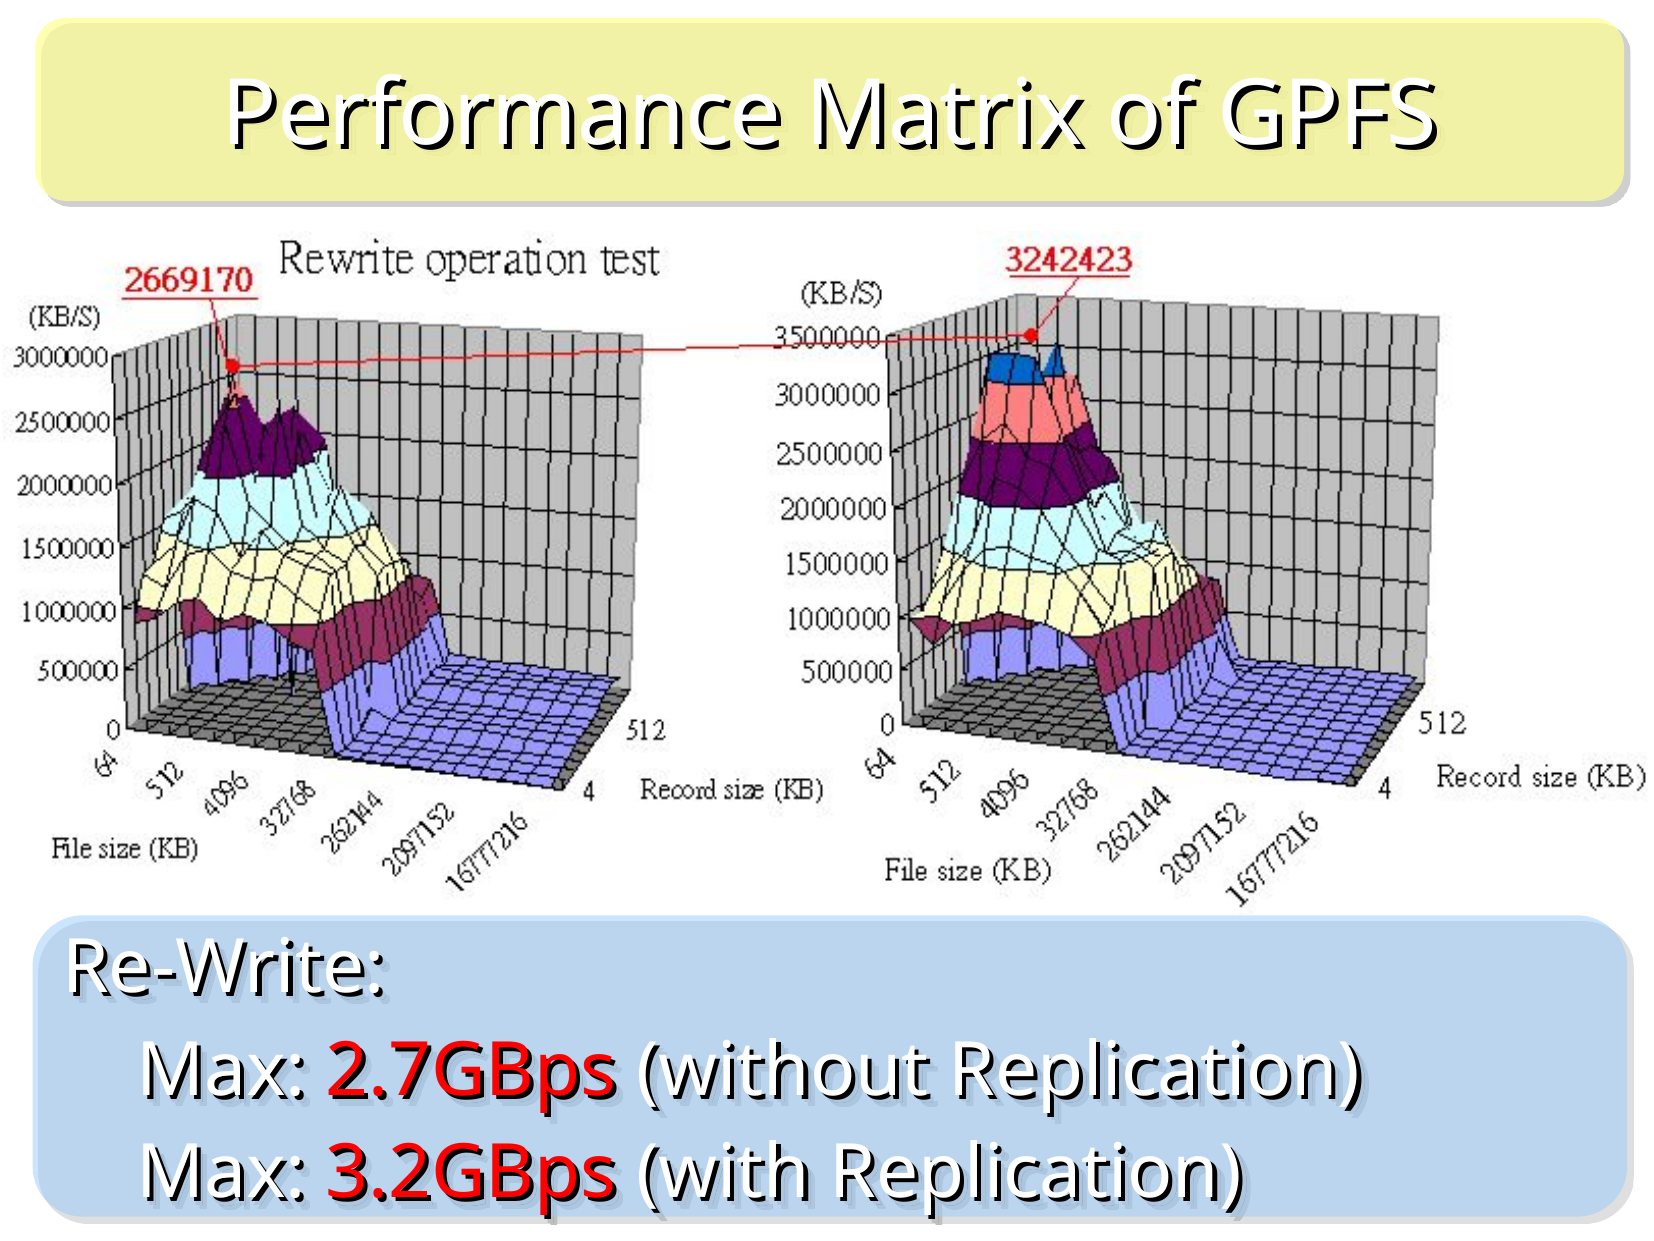

Performance Matrix of GPFS
Re-Write:
	Max: 2.7GBps (without Replication)
	Max: 3.2GBps (with Replication)